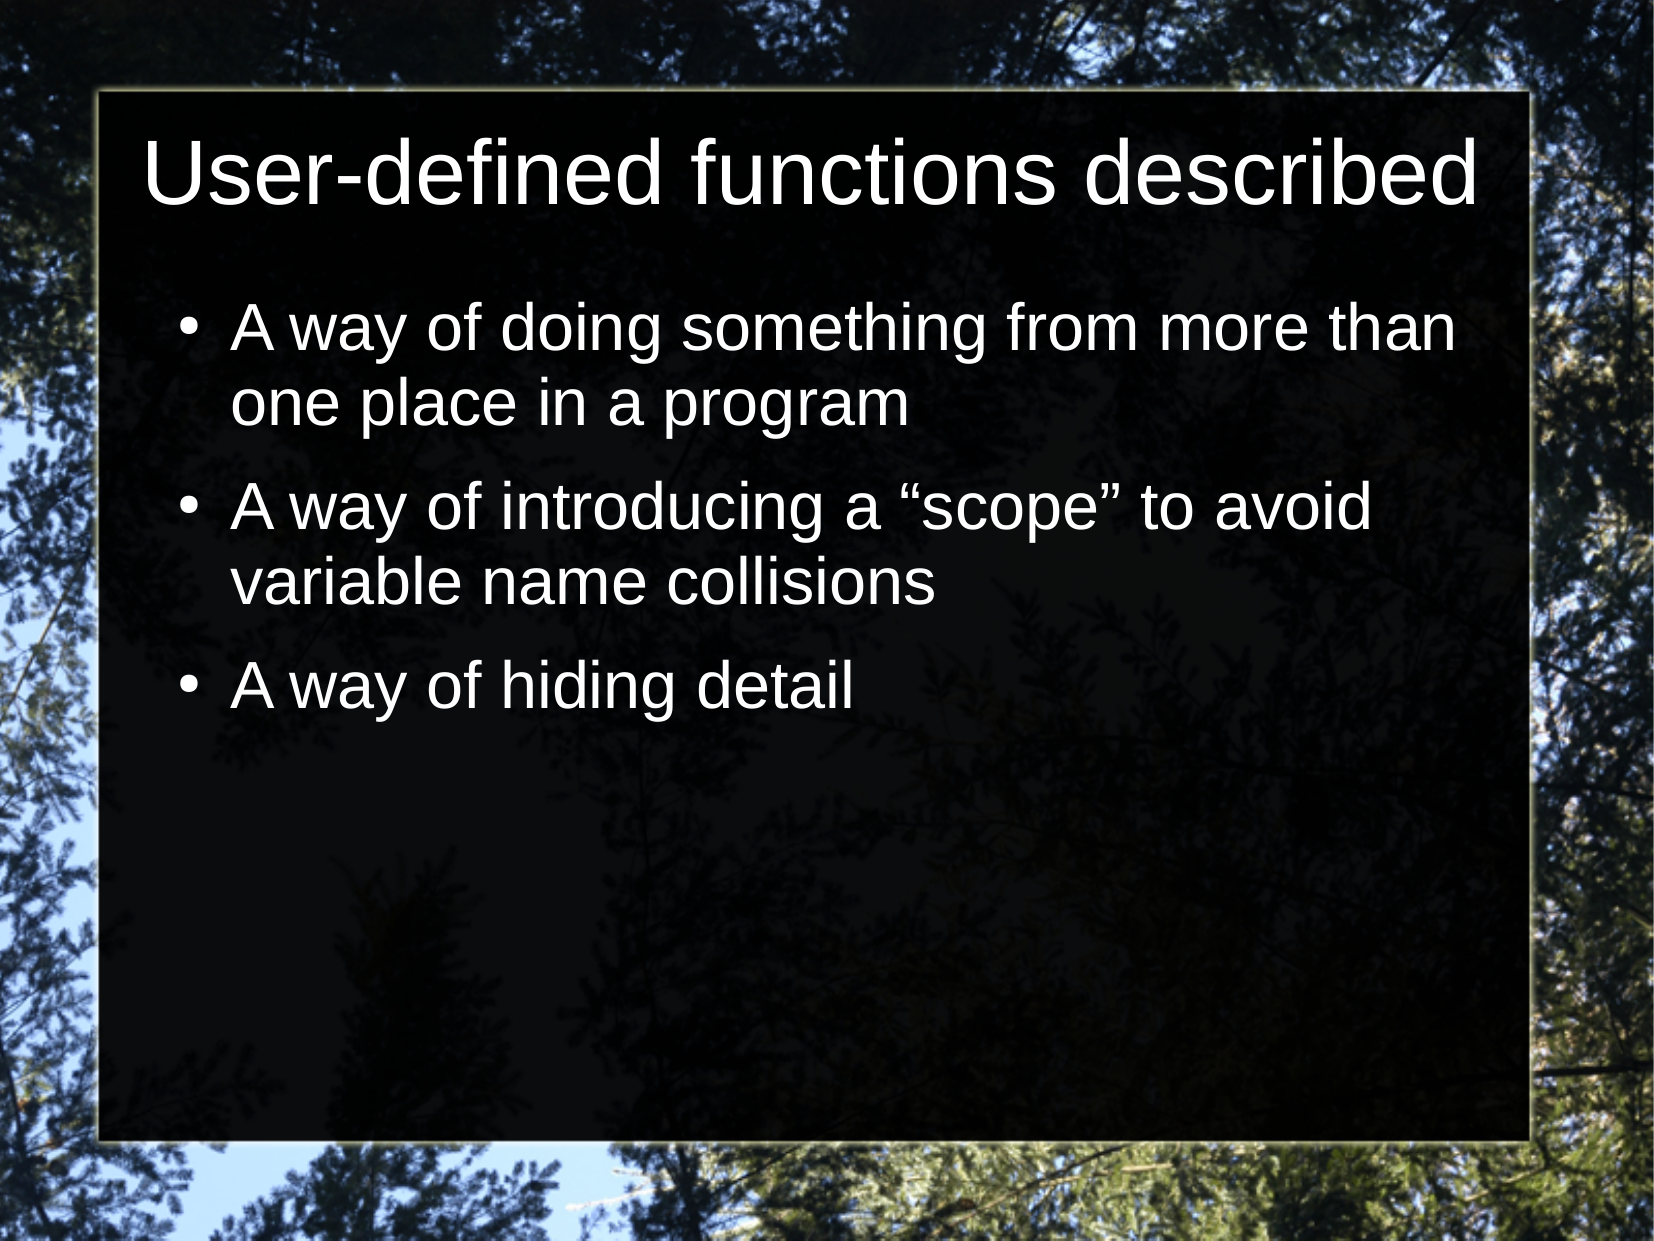

# User-defined functions described
A way of doing something from more than one place in a program
A way of introducing a “scope” to avoid variable name collisions
A way of hiding detail